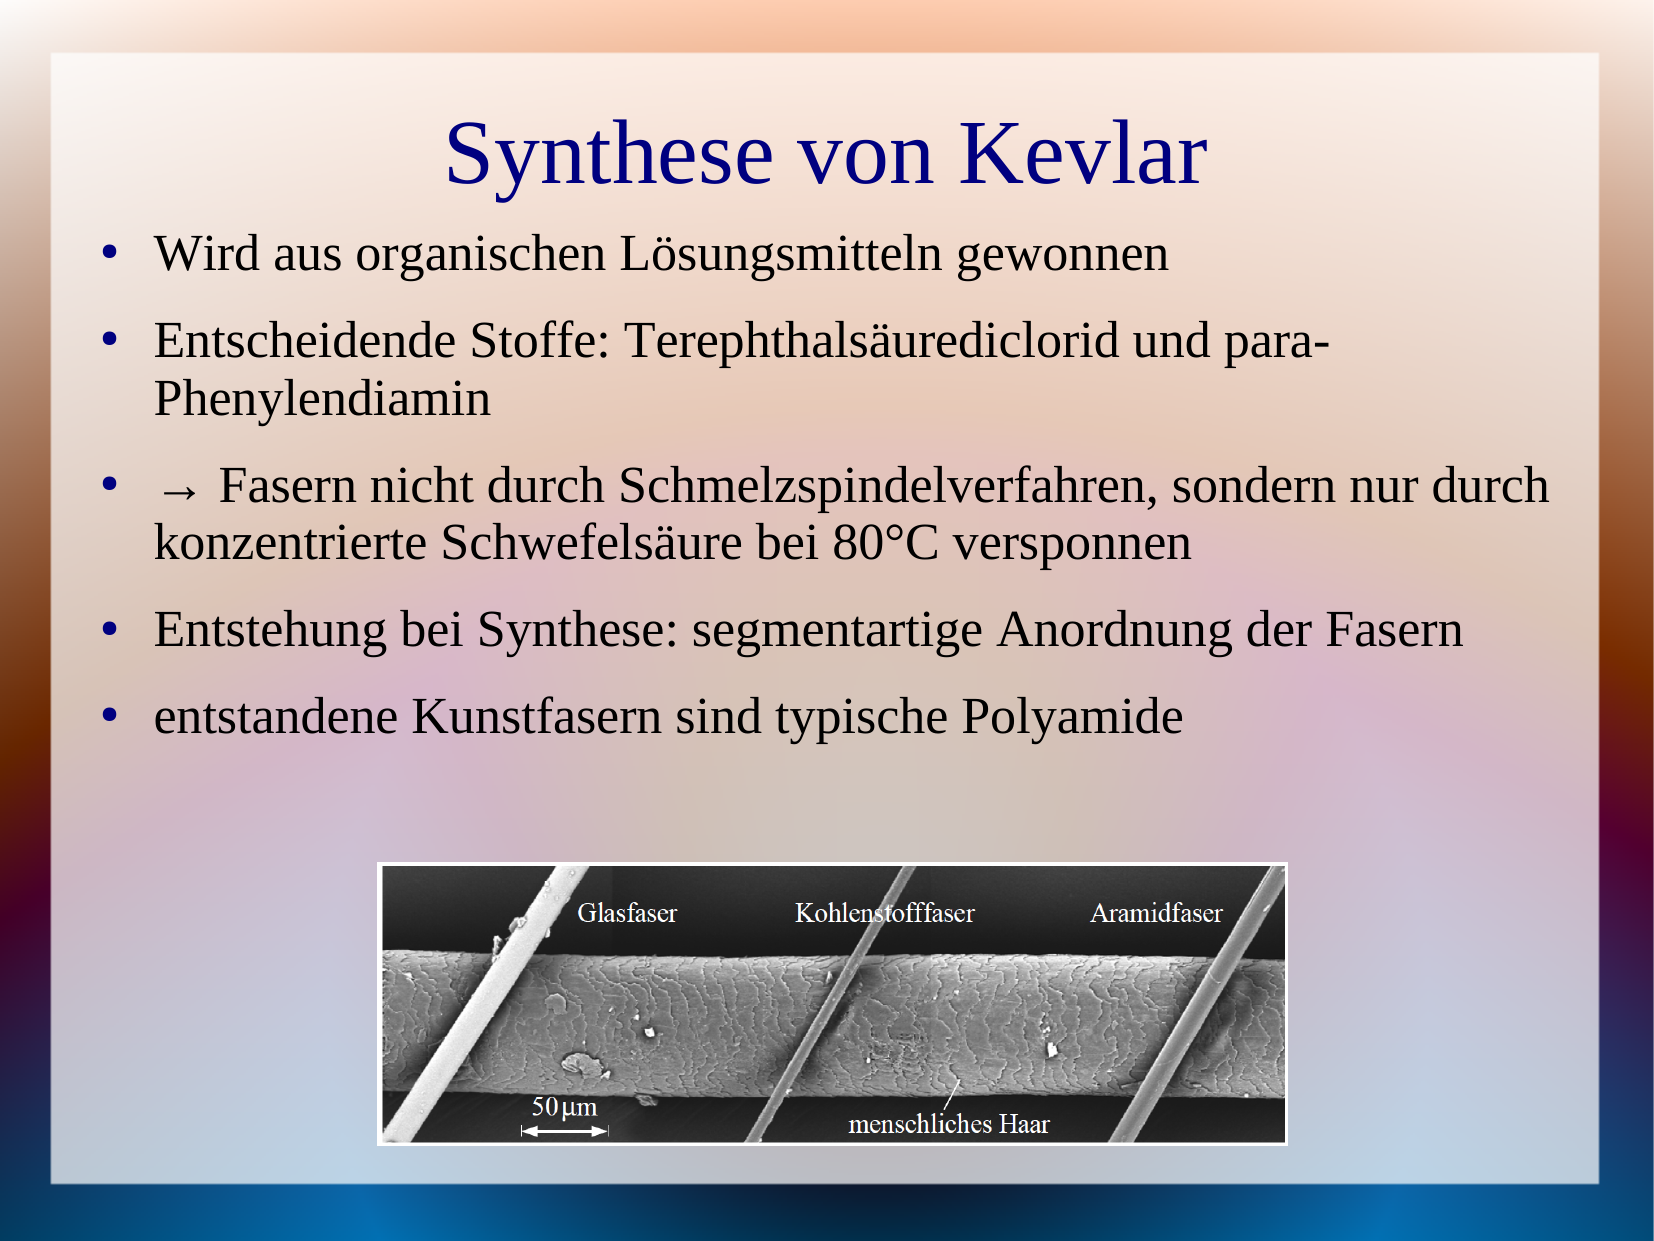

# Synthese von Kevlar
Wird aus organischen Lösungsmitteln gewonnen
Entscheidende Stoffe: Terephthalsäurediclorid und para-Phenylendiamin
→ Fasern nicht durch Schmelzspindelverfahren, sondern nur durch konzentrierte Schwefelsäure bei 80°C versponnen
Entstehung bei Synthese: segmentartige Anordnung der Fasern
entstandene Kunstfasern sind typische Polyamide